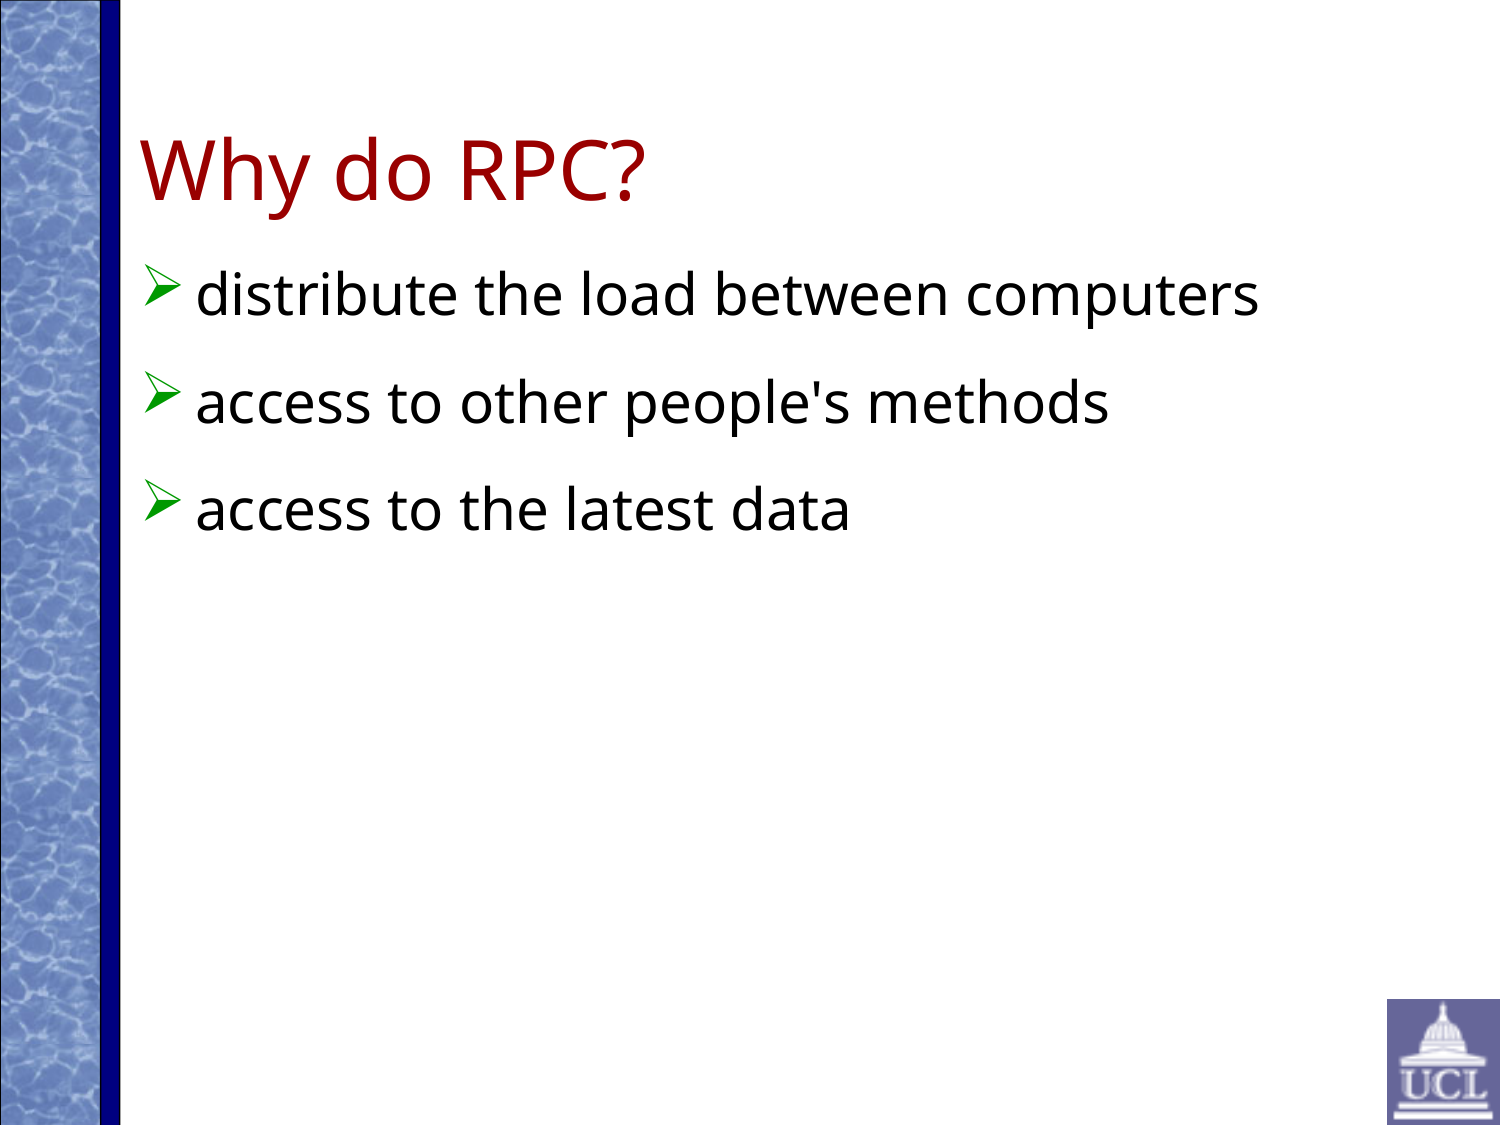

# Why do RPC?
distribute the load between computers
access to other people's methods
access to the latest data